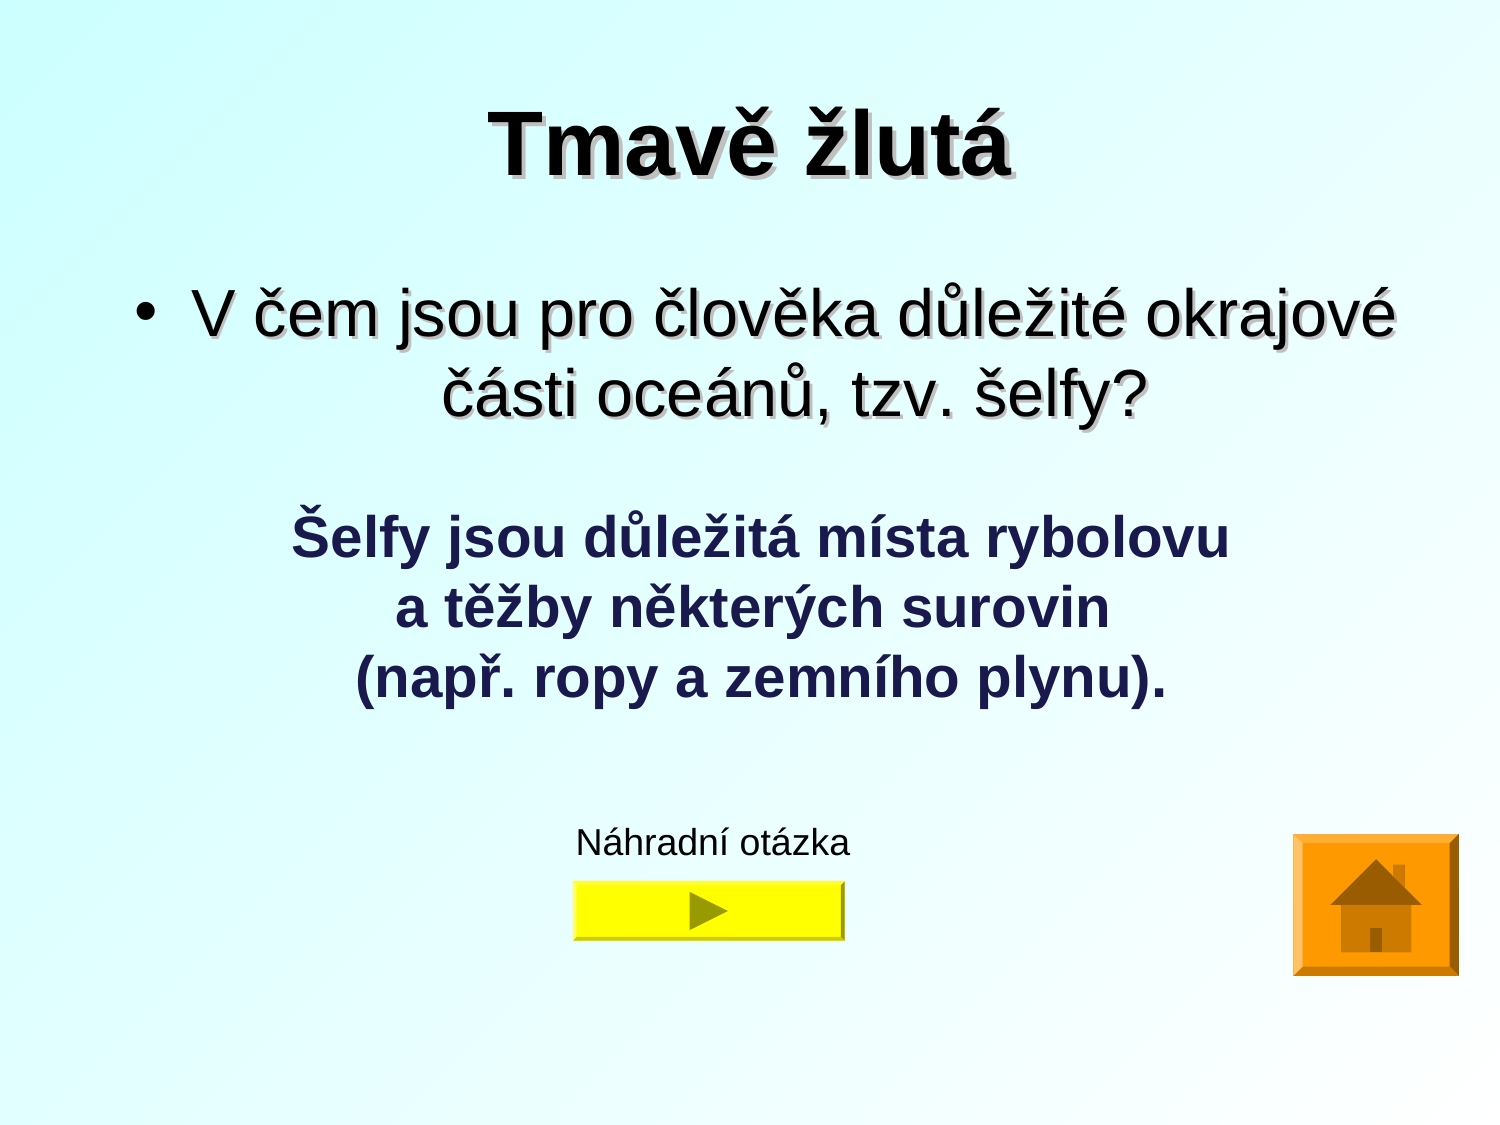

# Tmavě žlutá
V čem jsou pro člověka důležité okrajové části oceánů, tzv. šelfy?
Šelfy jsou důležitá místa rybolovu a těžby některých surovin
(např. ropy a zemního plynu).
Náhradní otázka